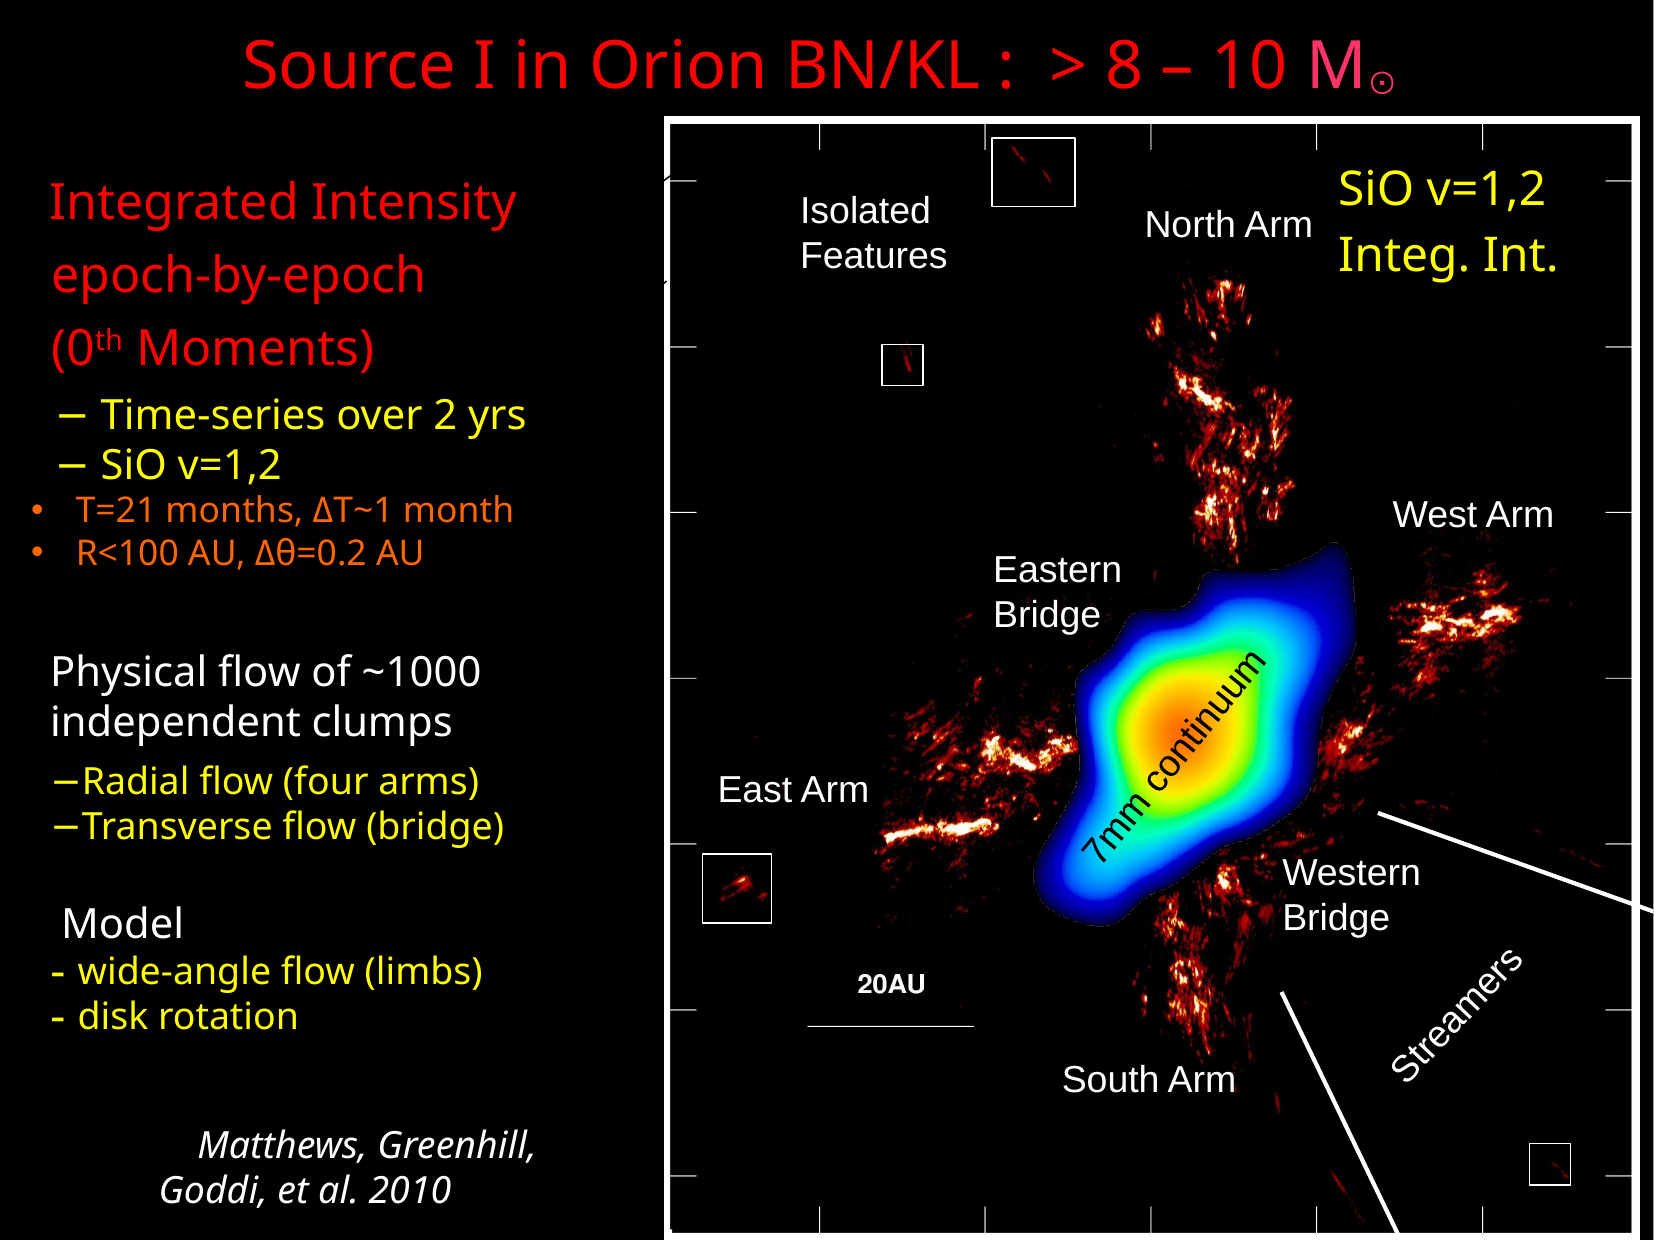

Source I in Orion BN/KL : > 8 – 10 M⊙
Isolated Features
North Arm
West Arm
East Arm
South Arm
Eastern Bridge
Western Bridge
7mm continuum
Dark Band
Streamers
 SiO v=1,2
 Integ. Int.
 Integrated Intensity
 epoch-by-epoch
 (0th Moments)
− Time-series over 2 yrs
− SiO v=1,2
 T=21 months, ΔT~1 month
 R<100 AU, Δθ=0.2 AU
Physical flow of ~1000 independent clumps
−Radial flow (four arms)
−Transverse flow (bridge)
 Model
 wide-angle flow (limbs)
 disk rotation
 Matthews, Greenhill, Goddi, et al. 2010